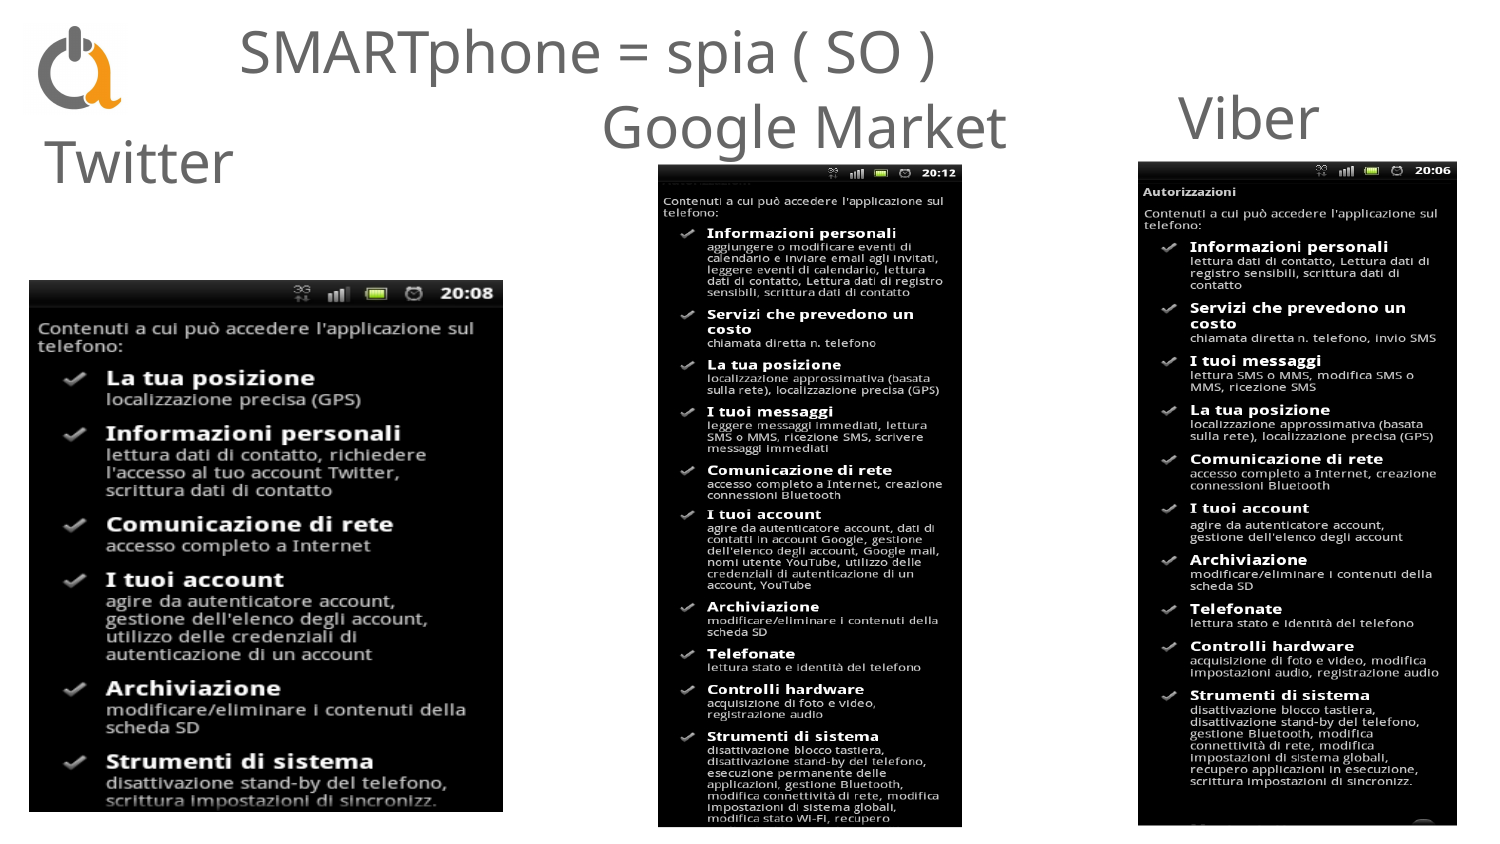

# SMARTphone = spia ( SO )
Viber
 Google Market
 Twitter